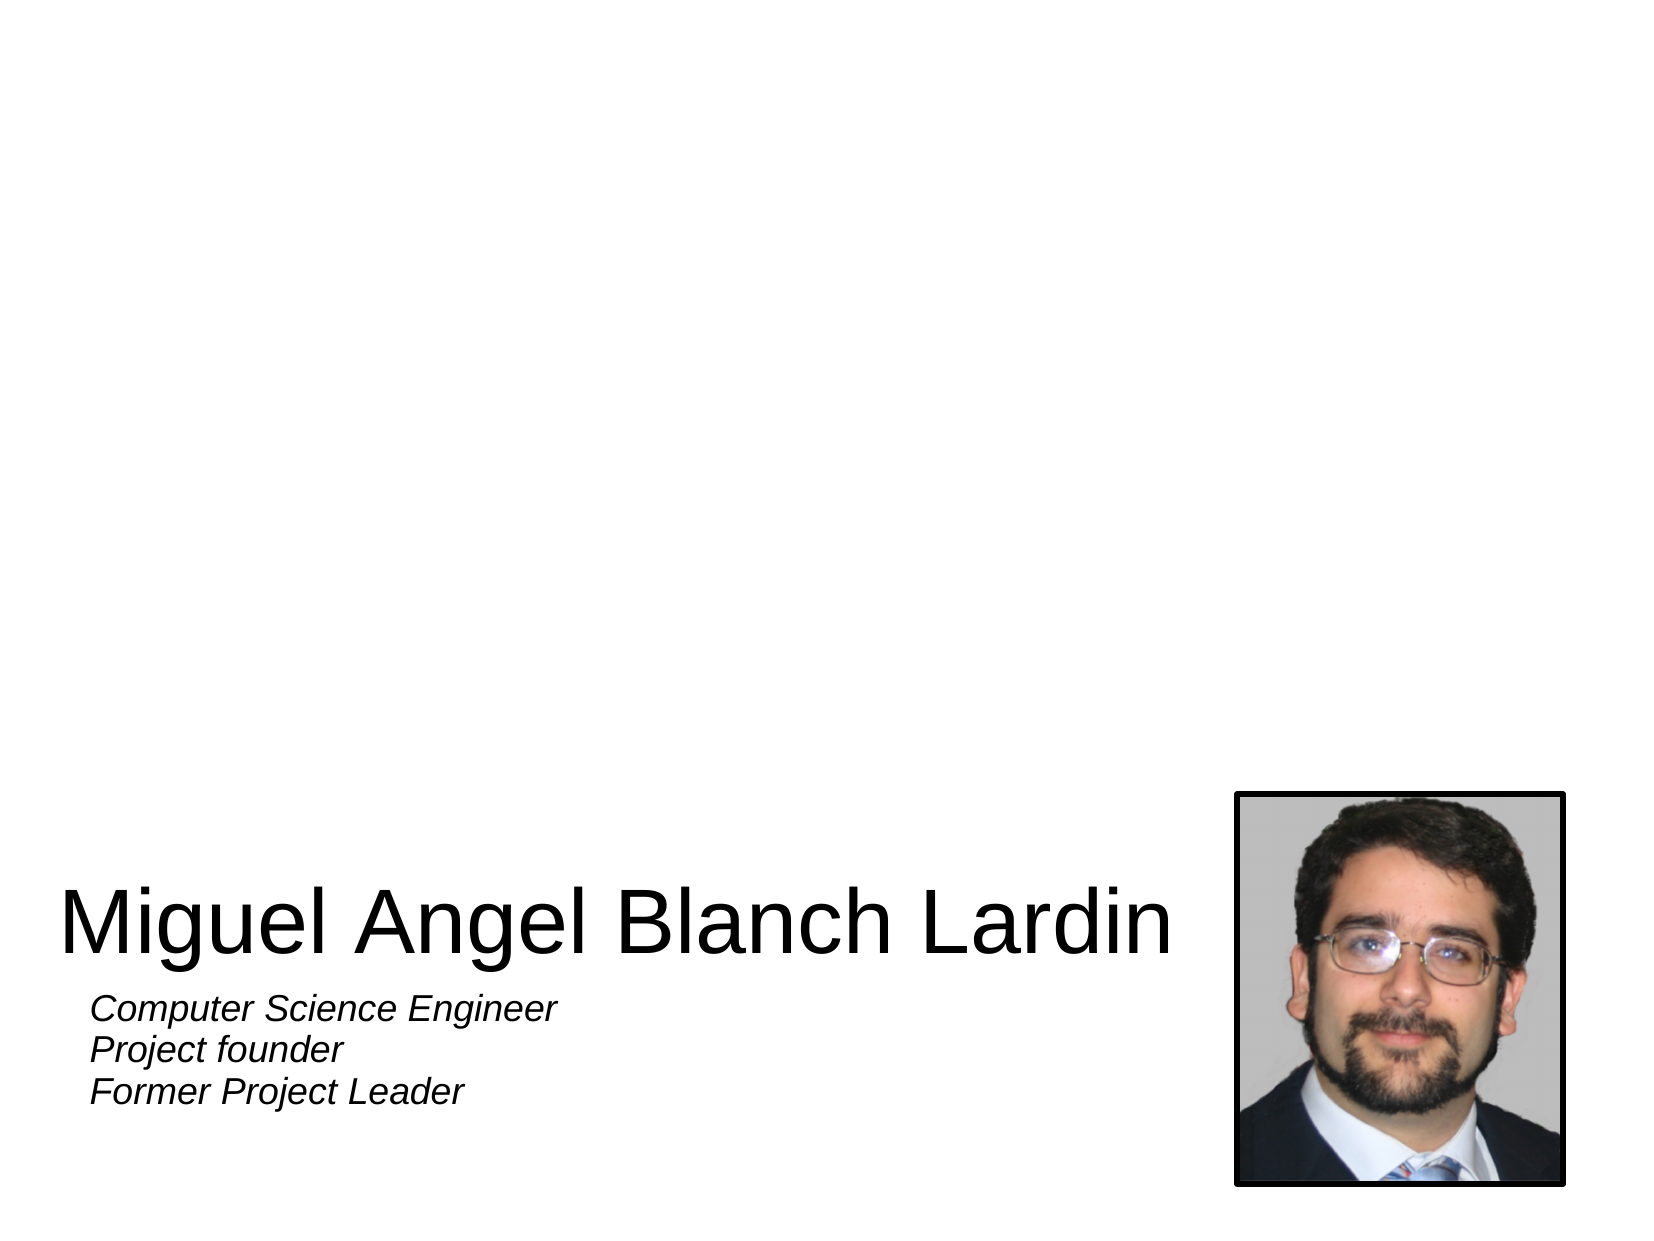

# Miguel Angel Blanch Lardin
Computer Science Engineer
Project founder
Former Project Leader